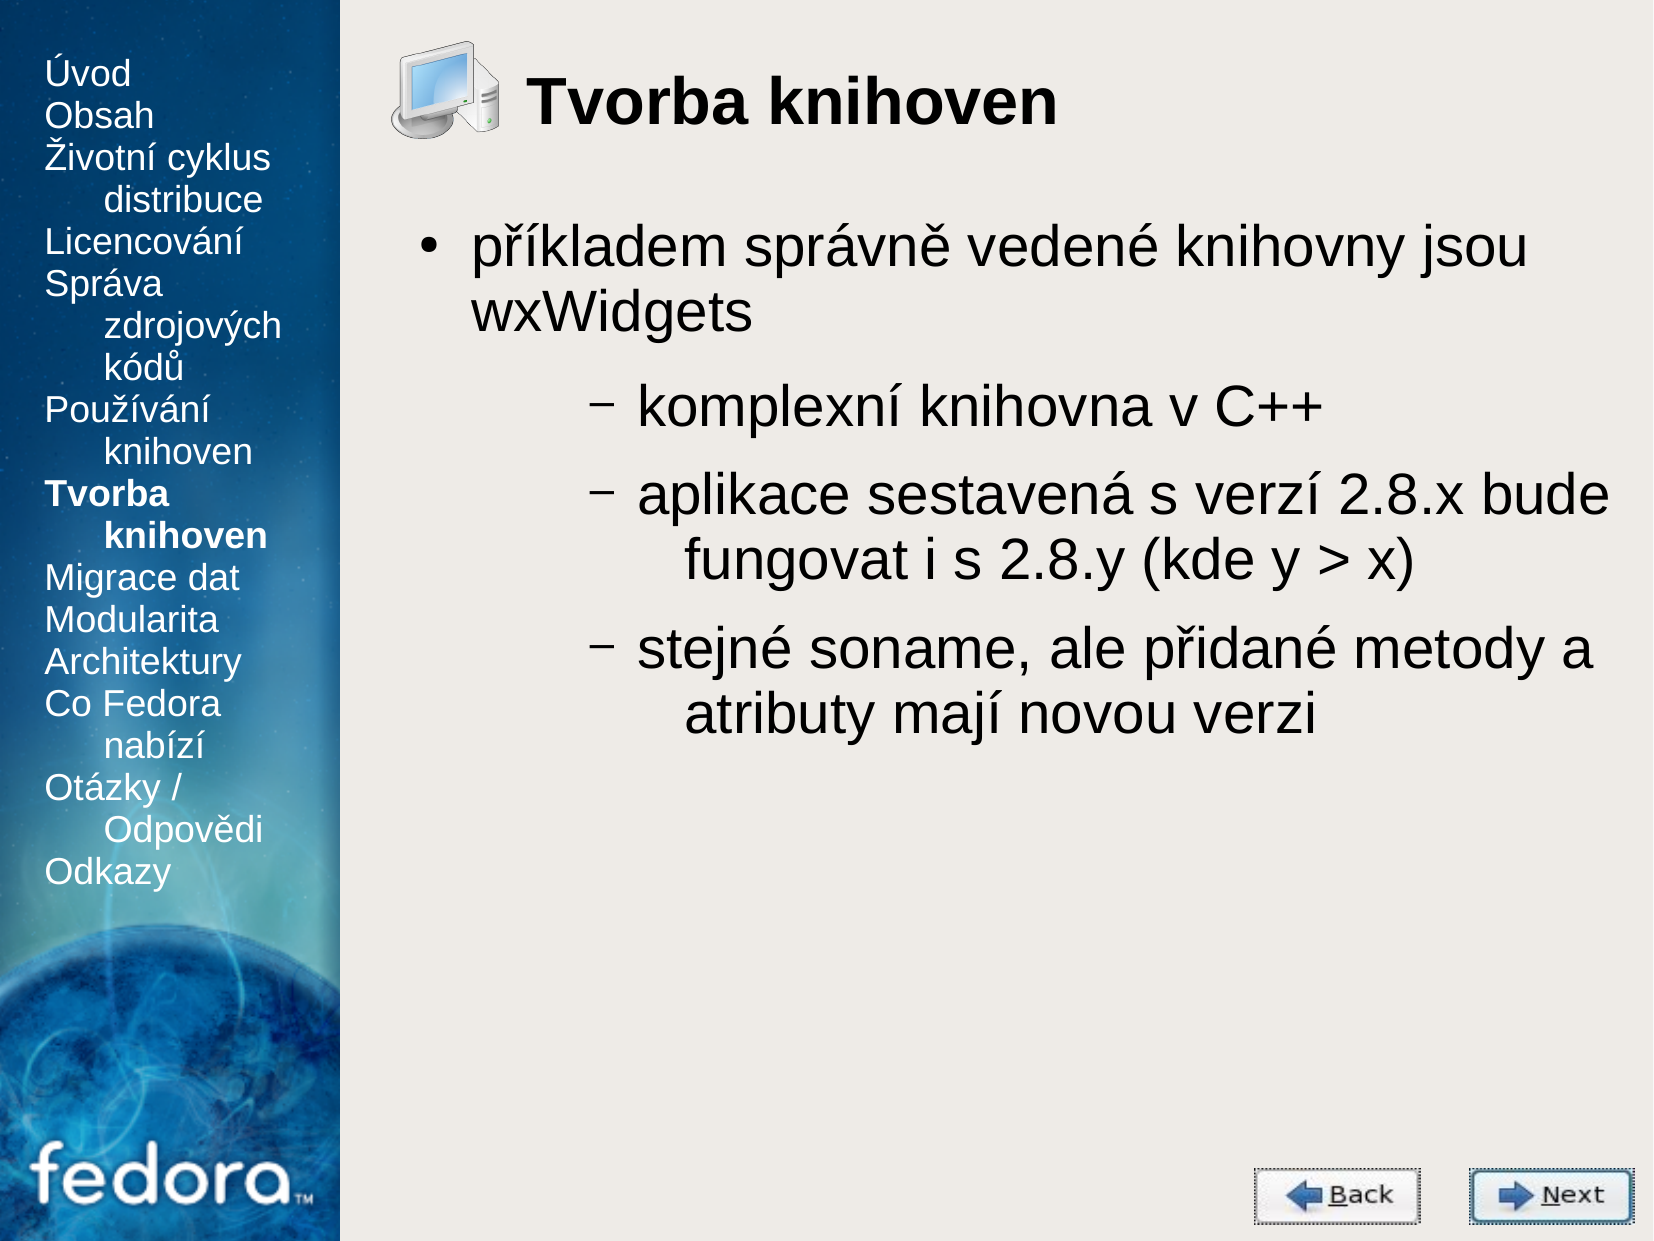

Úvod
Obsah
Životní cyklus distribuce
Licencování
Správa zdrojových kódů
Používání knihoven
Tvorba knihoven
Migrace dat
Modularita
Architektury
Co Fedora nabízí
Otázky / Odpovědi
Odkazy
# Agenda
Tvorba knihoven
příkladem správně vedené knihovny jsou wxWidgets
komplexní knihovna v C++
aplikace sestavená s verzí 2.8.x bude fungovat i s 2.8.y (kde y > x)
stejné soname, ale přidané metody a atributy mají novou verzi